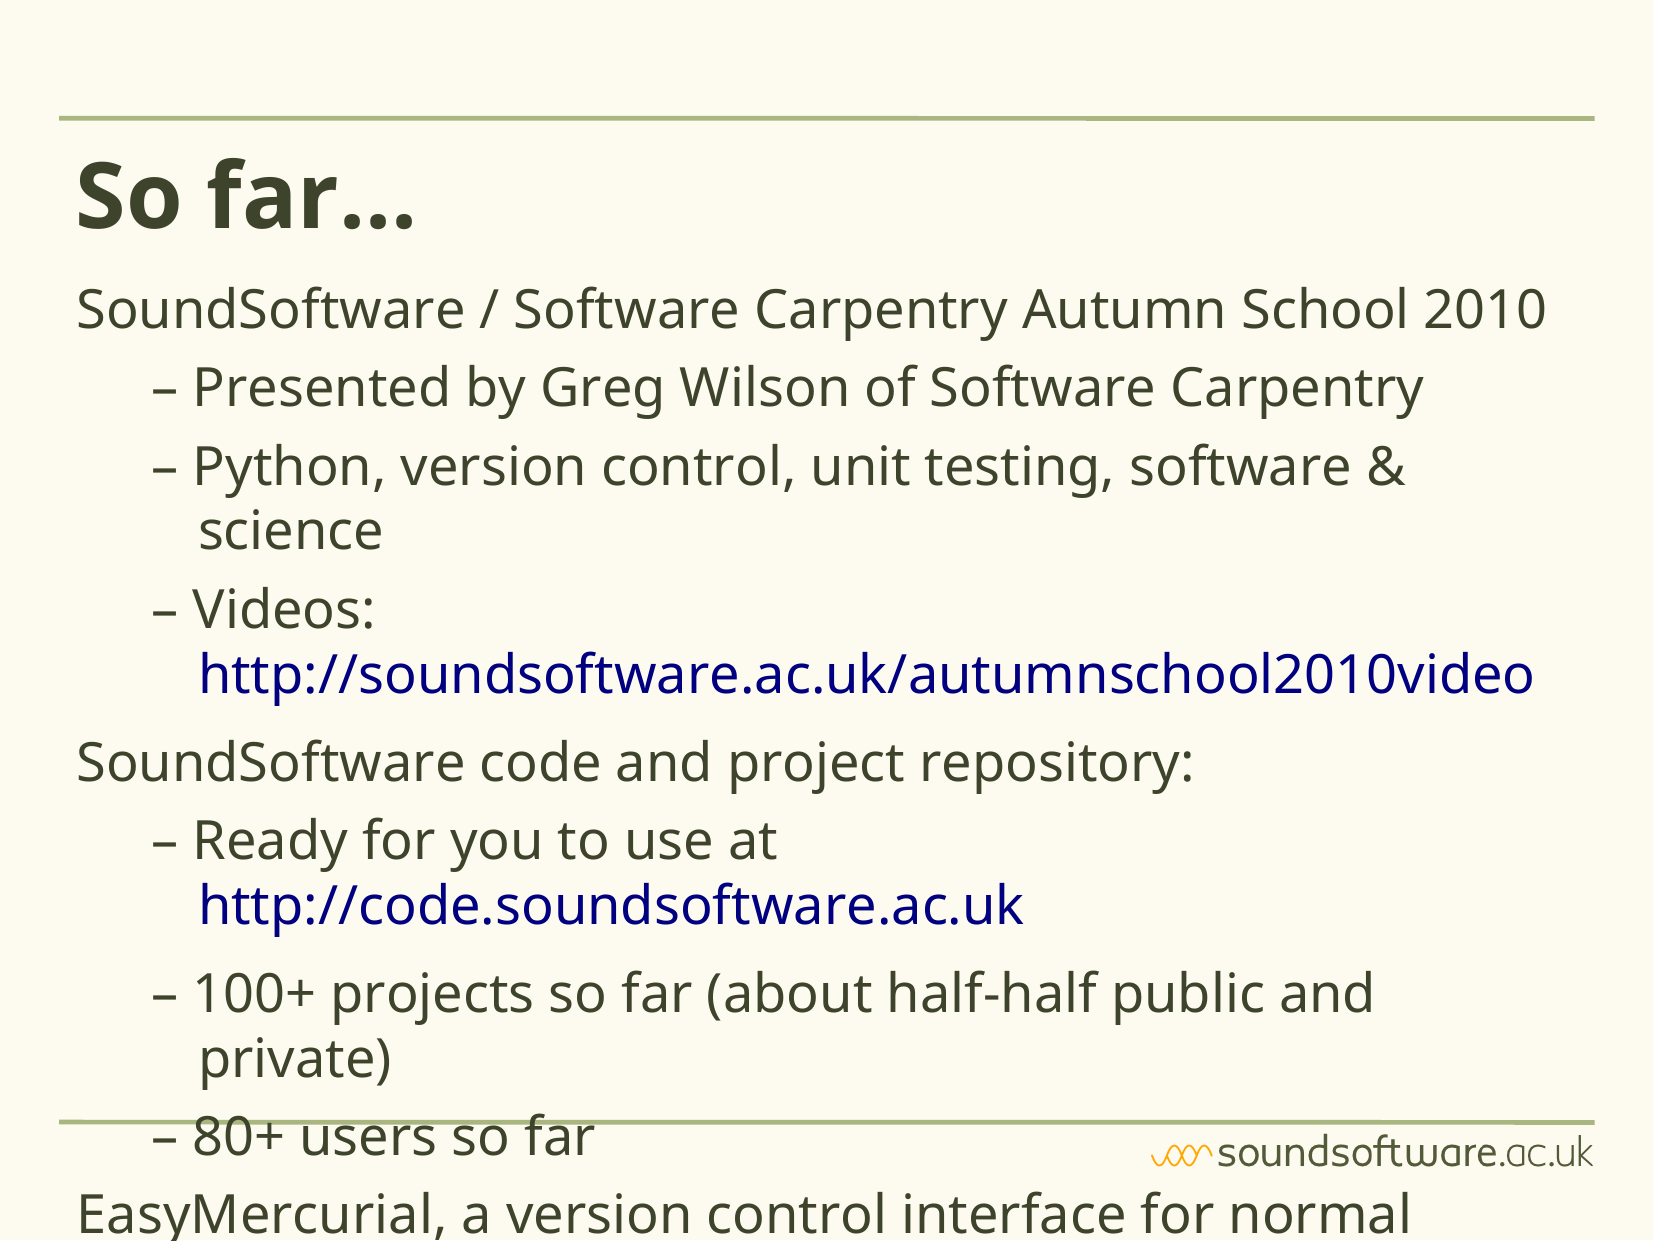

# So far...
SoundSoftware / Software Carpentry Autumn School 2010
– Presented by Greg Wilson of Software Carpentry
– Python, version control, unit testing, software & science
– Videos: http://soundsoftware.ac.uk/autumnschool2010video
SoundSoftware code and project repository:
– Ready for you to use at http://code.soundsoftware.ac.uk
– 100+ projects so far (about half-half public and private)
– 80+ users so far
EasyMercurial, a version control interface for normal people:
– See homepage at http://easyhg.org